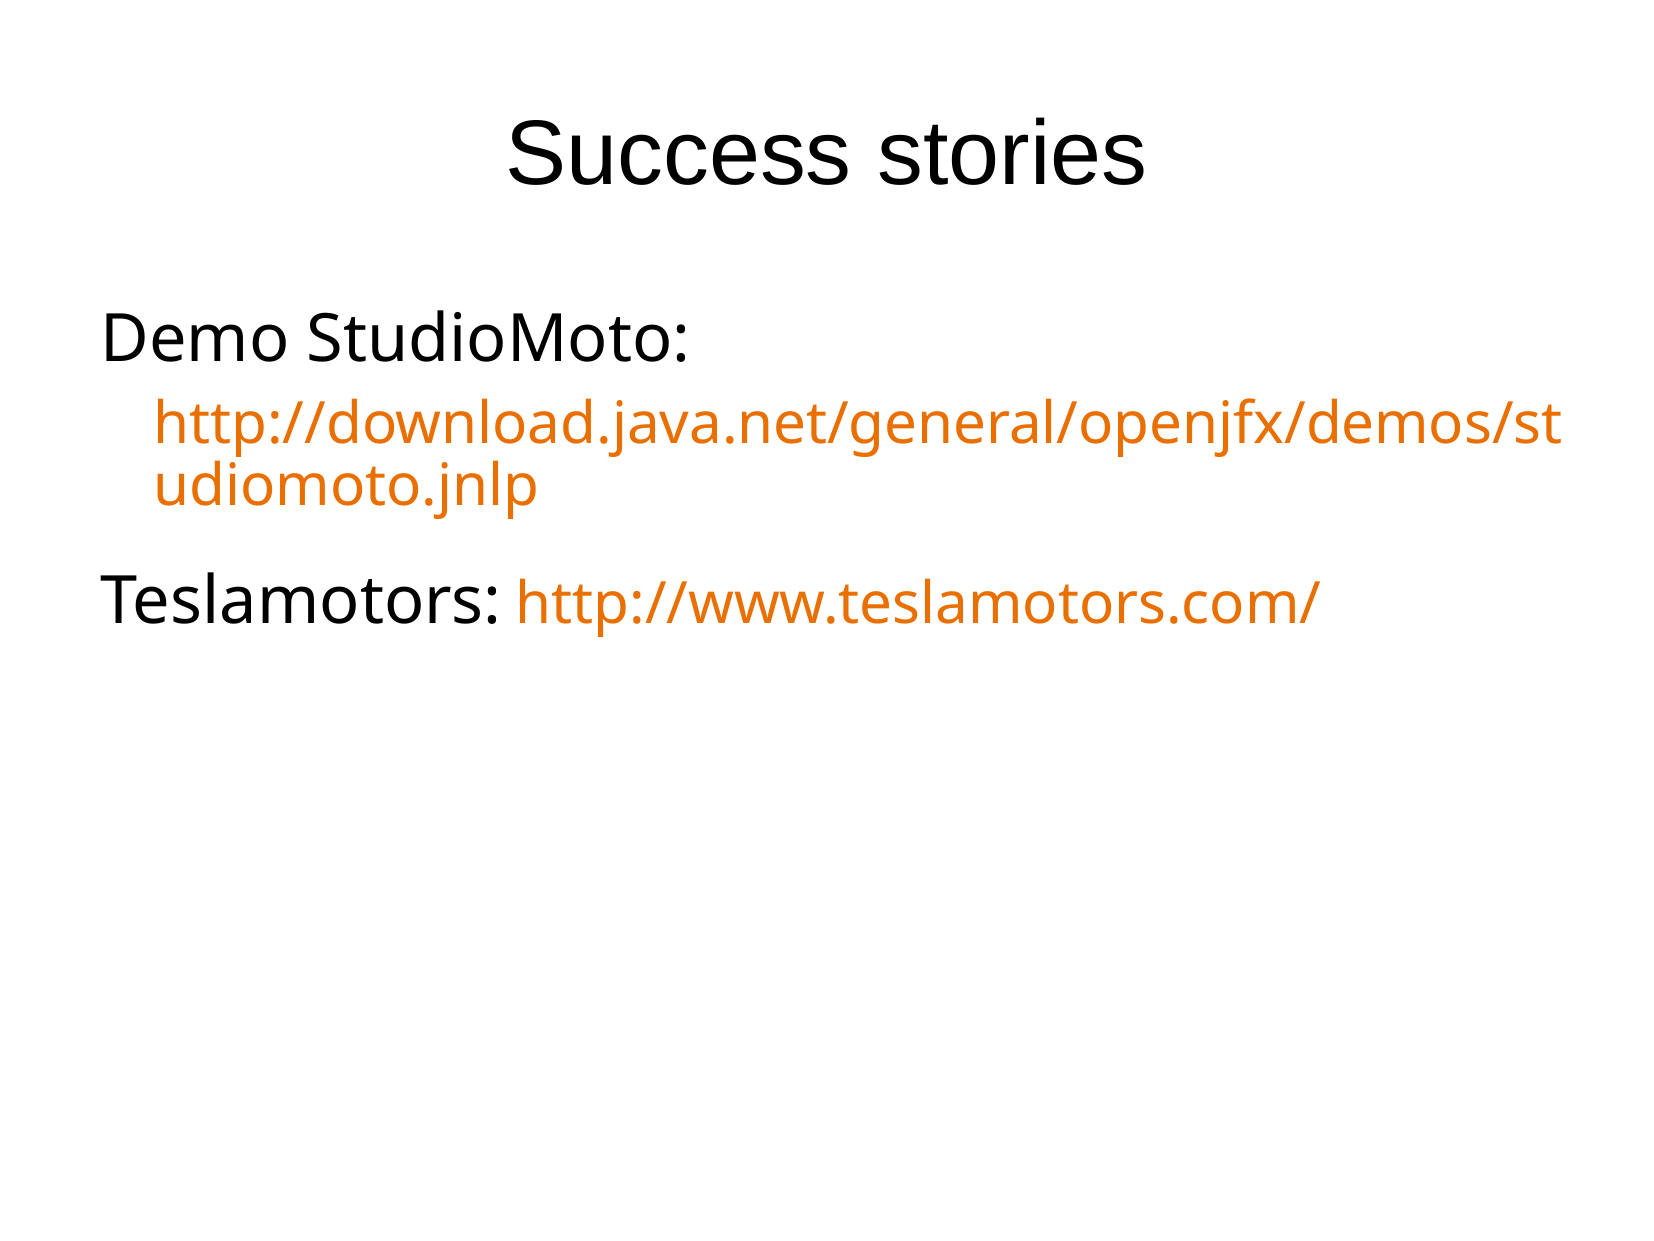

# Success stories
Demo StudioMoto: http://download.java.net/general/openjfx/demos/studiomoto.jnlp
Teslamotors: http://www.teslamotors.com/